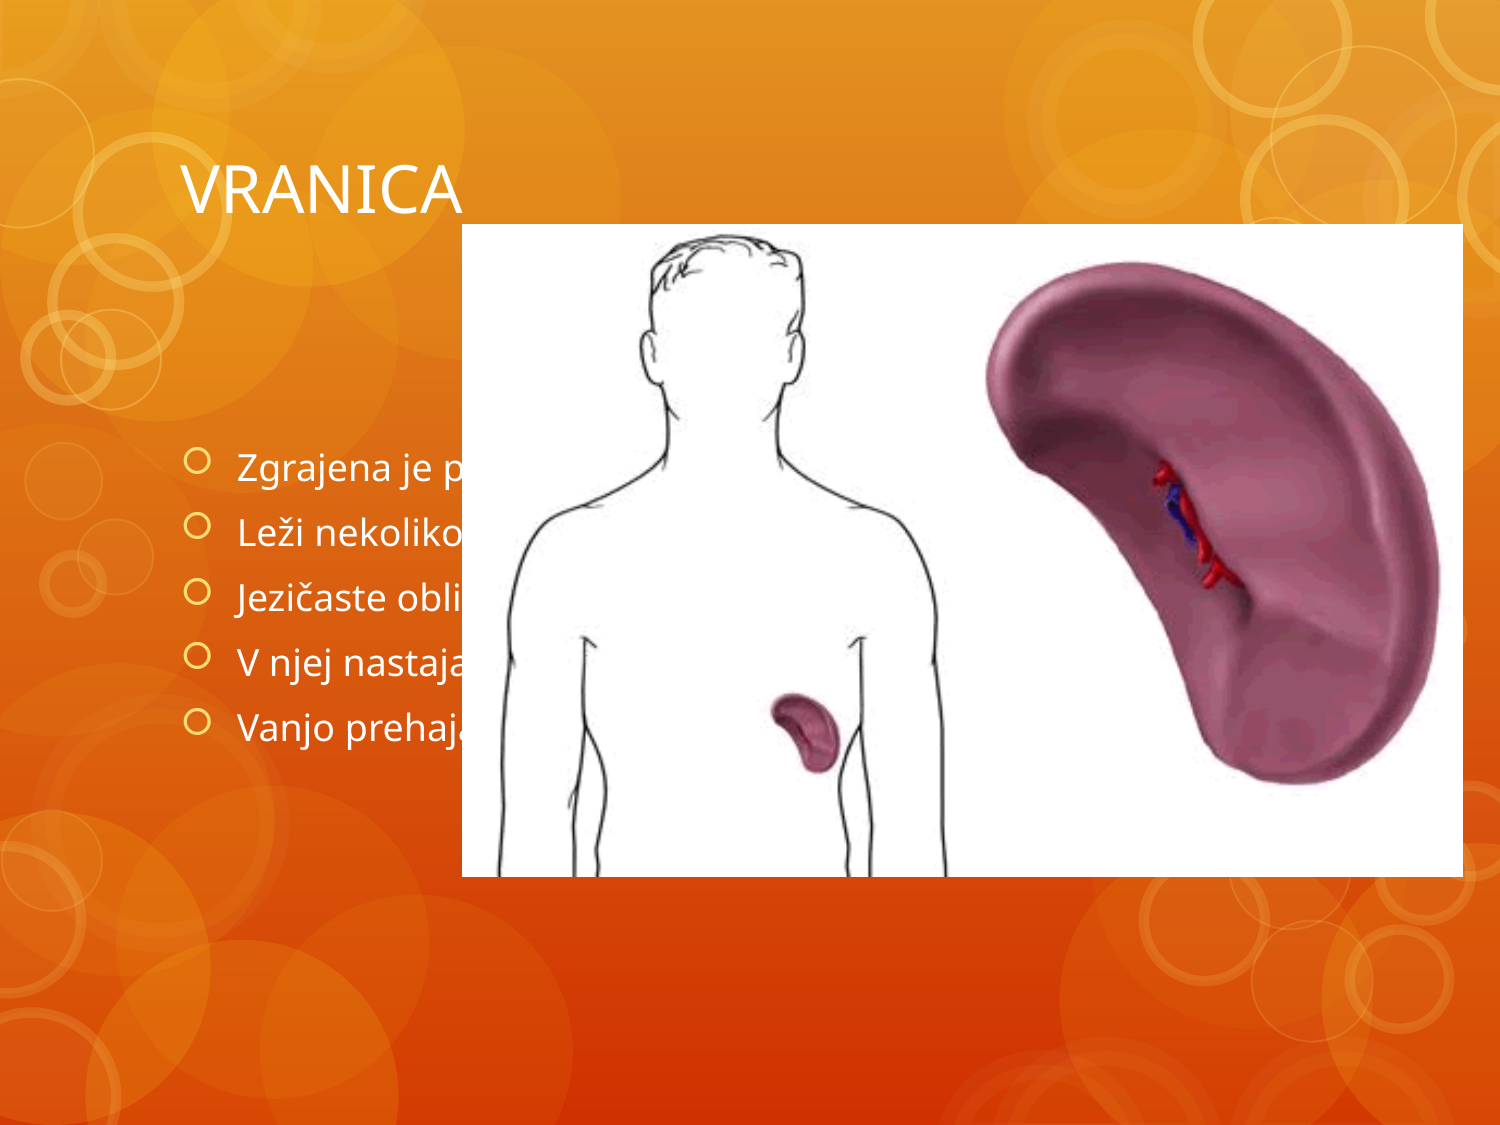

# VRANICA
Zgrajena je podobno kot bezgavke,
Leži nekoliko nad želodcem,
Jezičaste oblike,
V njej nastajajo levkoviti, pri še ne rojenih otrocih pa eritrociti,
Vanjo prehajajo iz krvi odmrli eritrociti in se v njej razkrajajo.